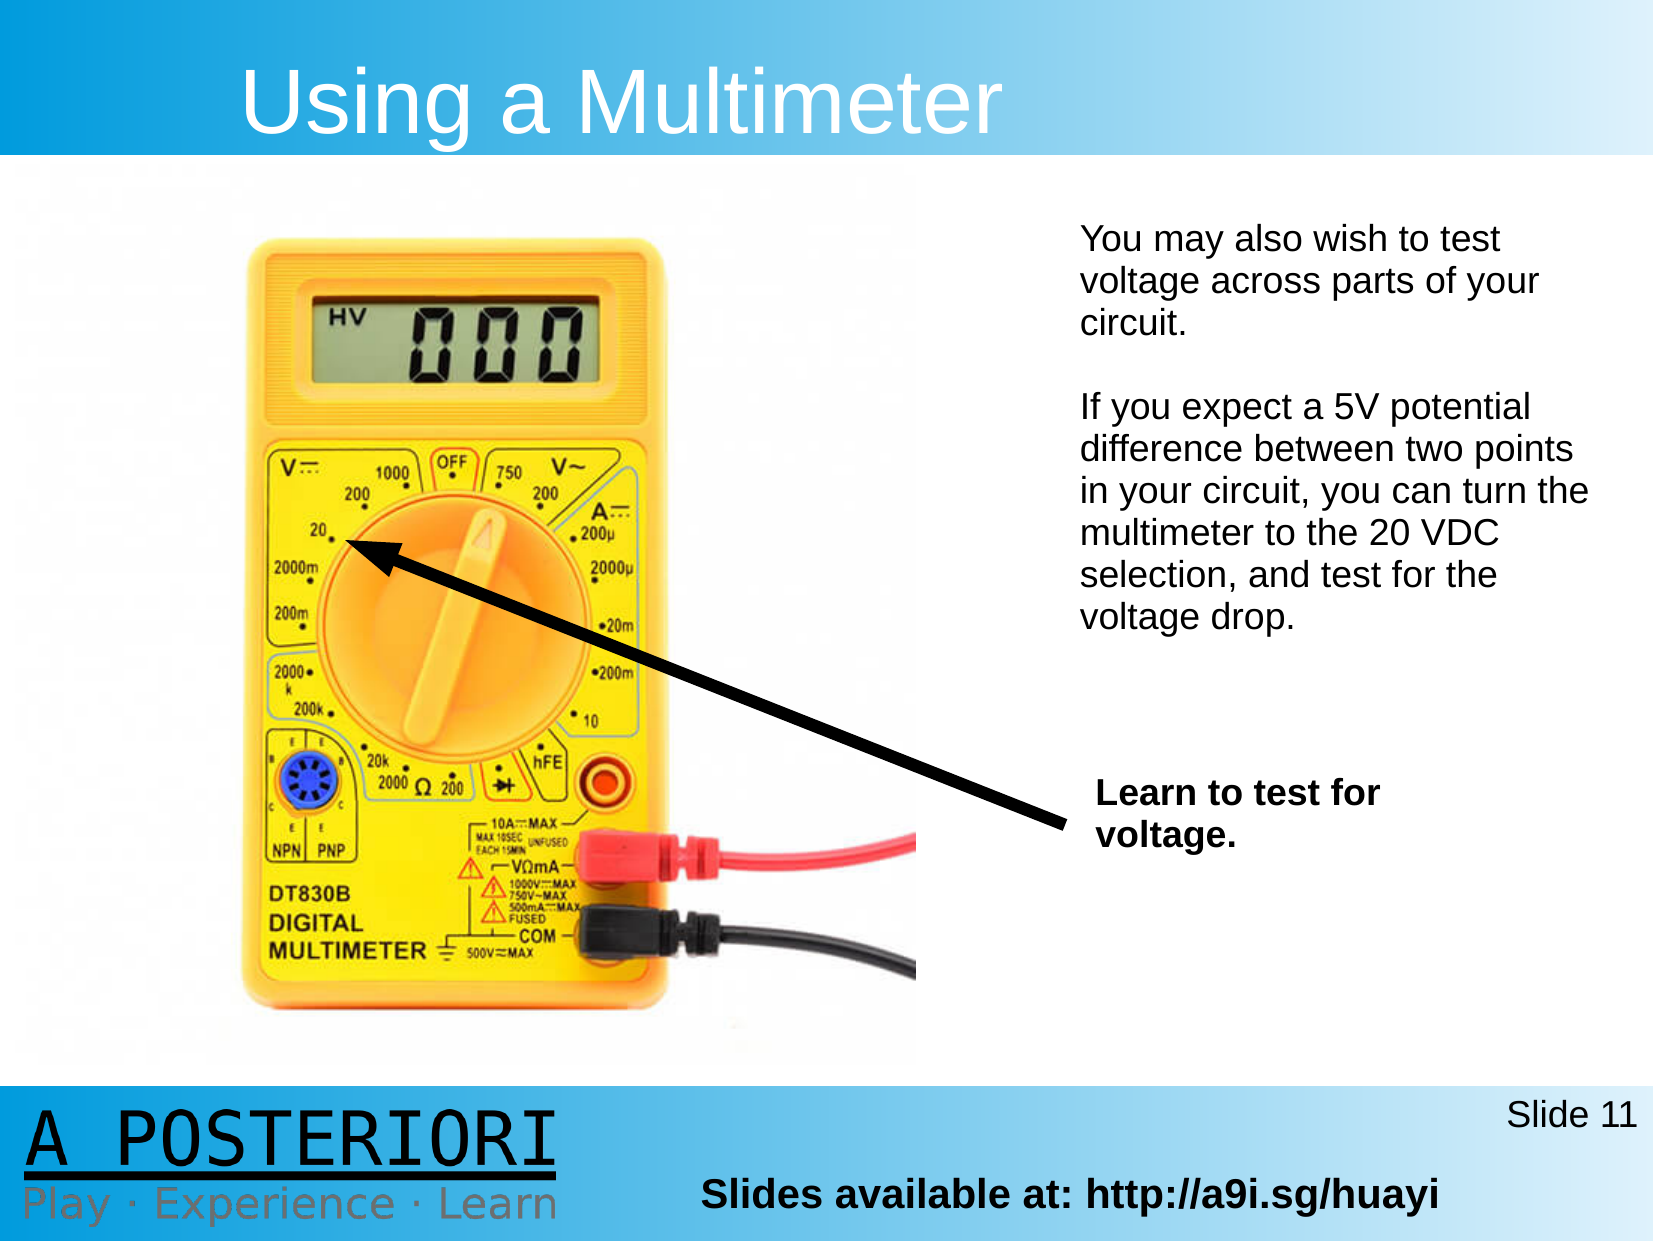

# Using a Multimeter
You may also wish to test voltage across parts of your circuit.
If you expect a 5V potential difference between two points in your circuit, you can turn the multimeter to the 20 VDC selection, and test for the voltage drop.
Learn to test for voltage.